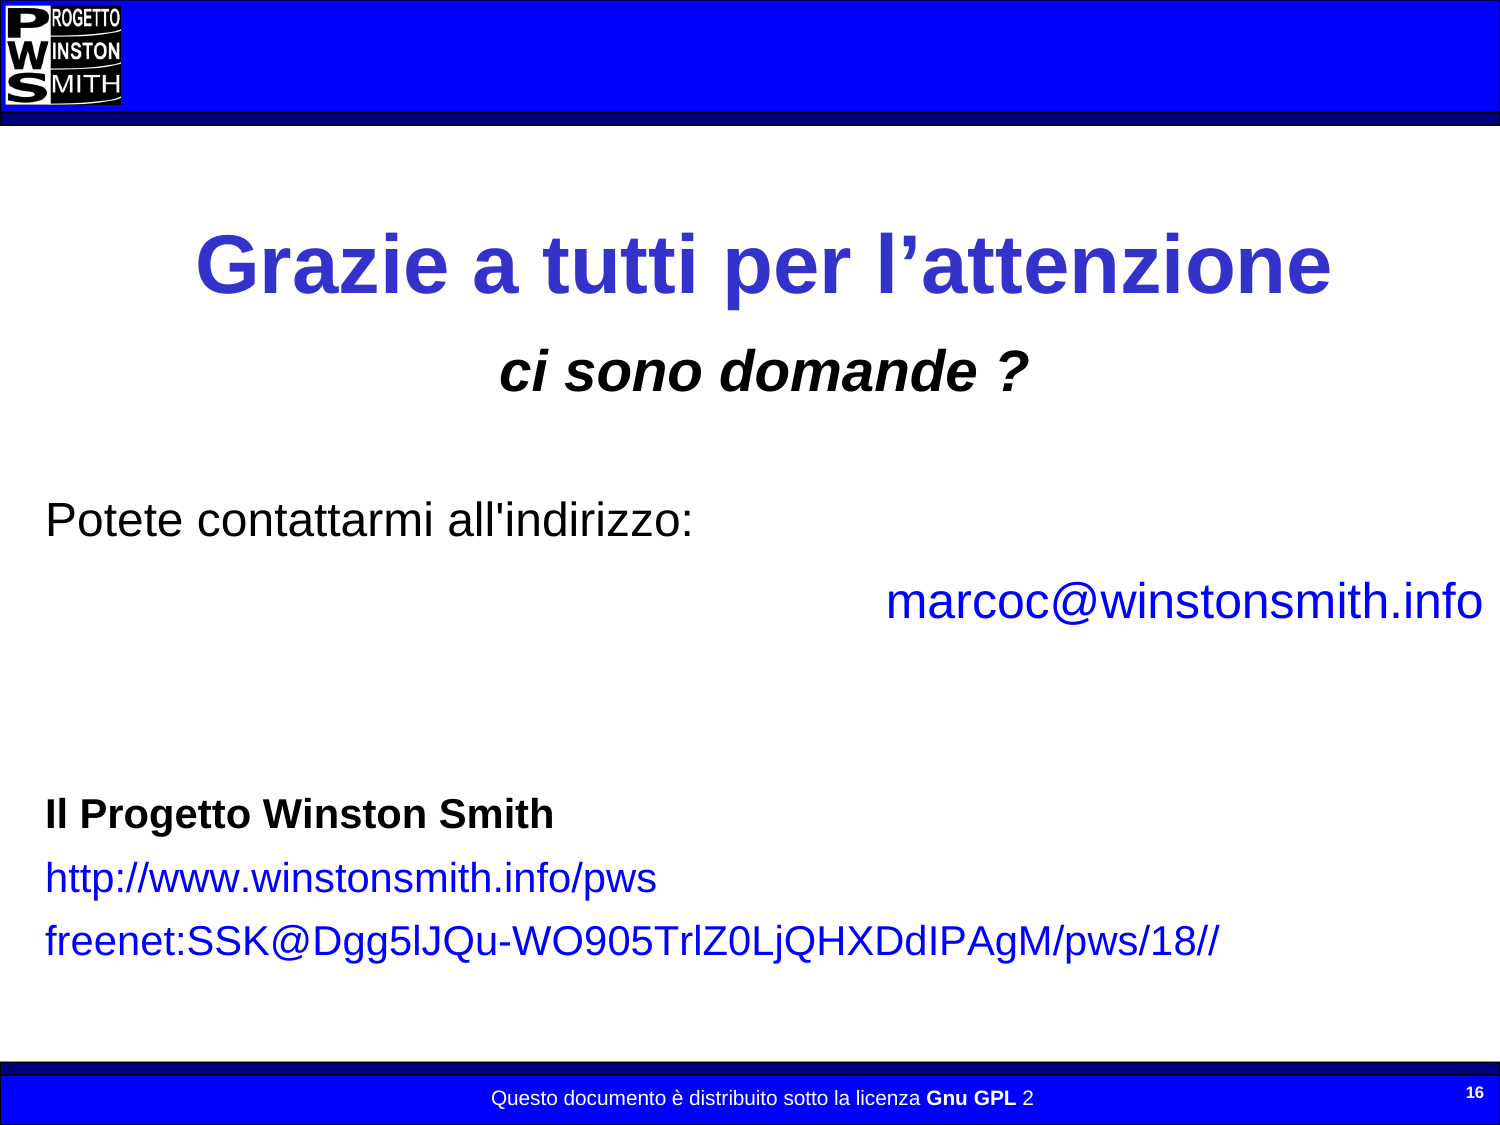

Grazie a tutti per l’attenzione
ci sono domande ?
Potete contattarmi all'indirizzo:
 marcoc@winstonsmith.info
Il Progetto Winston Smith
http://www.winstonsmith.info/pws
freenet:SSK@Dgg5lJQu-WO905TrlZ0LjQHXDdIPAgM/pws/18//